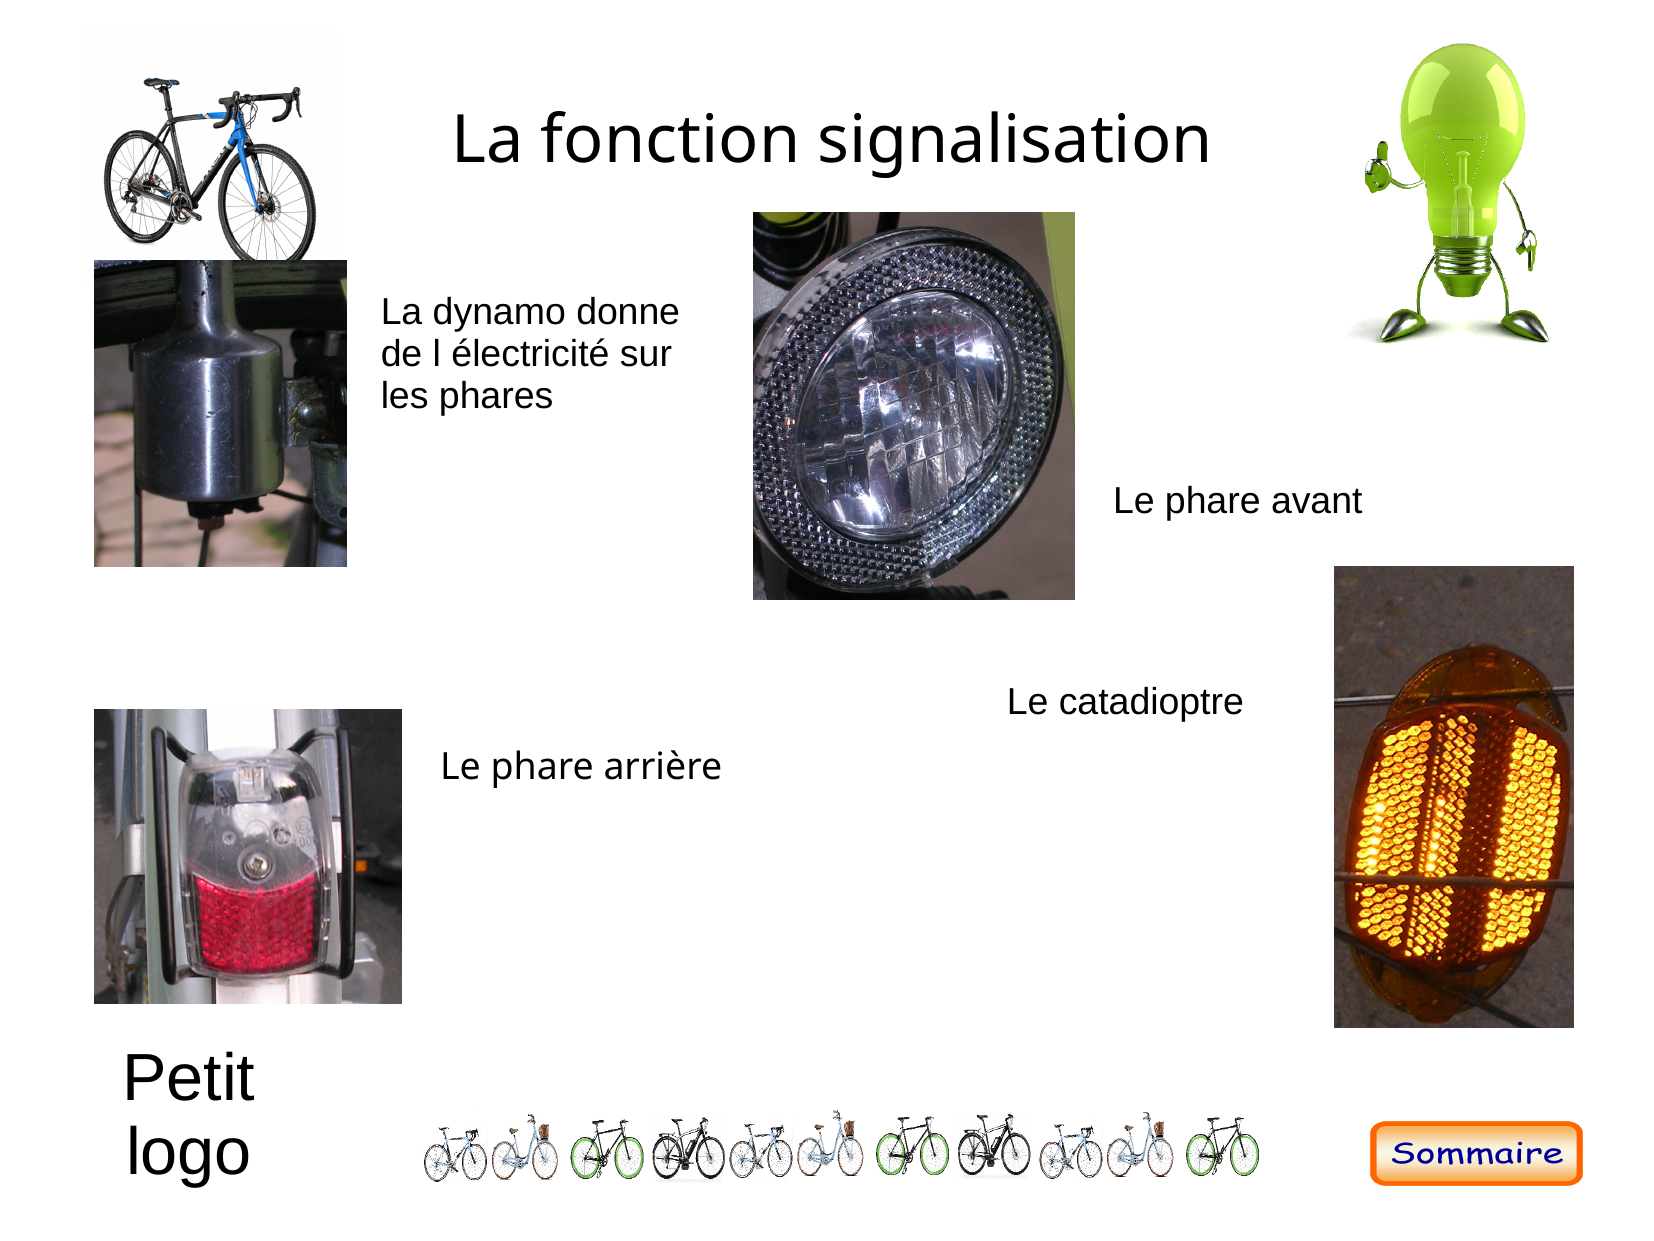

# La fonction signalisation
La dynamo donne de l électricité sur les phares
Le phare avant
Le catadioptre
Le phare arrière
Petit logo